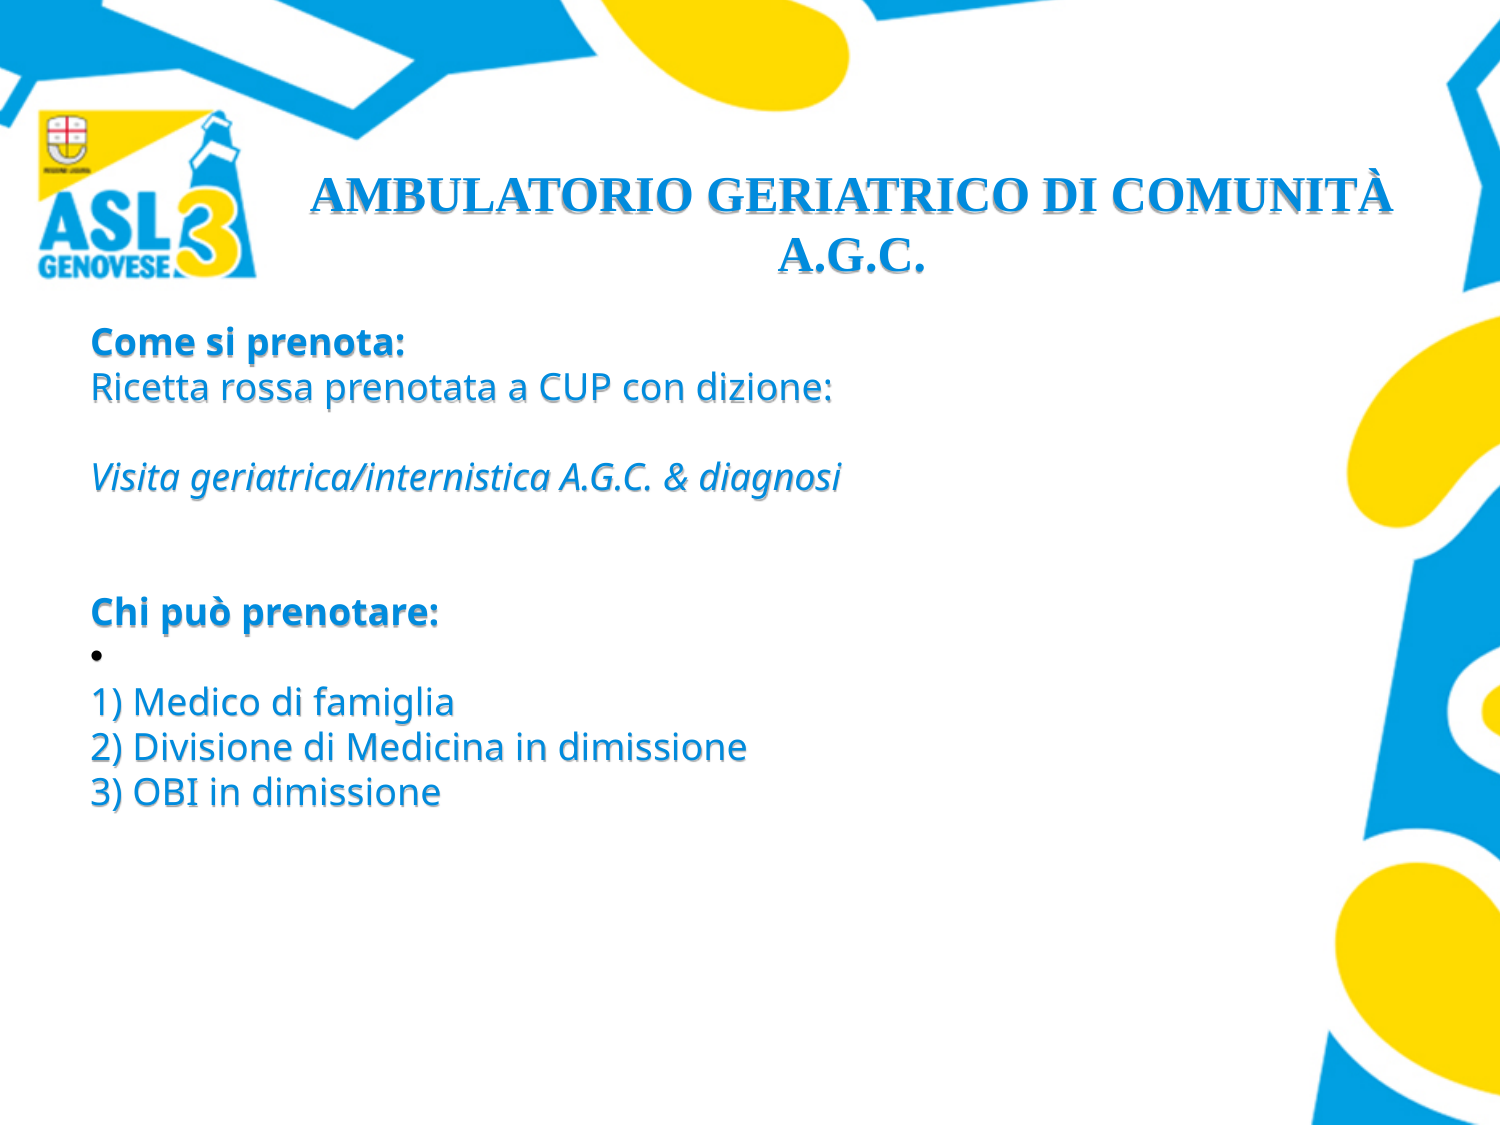

AMBULATORIO GERIATRICO DI COMUNITÀ A.G.C.
# Come si prenota:
Ricetta rossa prenotata a CUP con dizione:
Visita geriatrica/internistica A.G.C. & diagnosi
Chi può prenotare:
1) Medico di famiglia
2) Divisione di Medicina in dimissione
3) OBI in dimissione